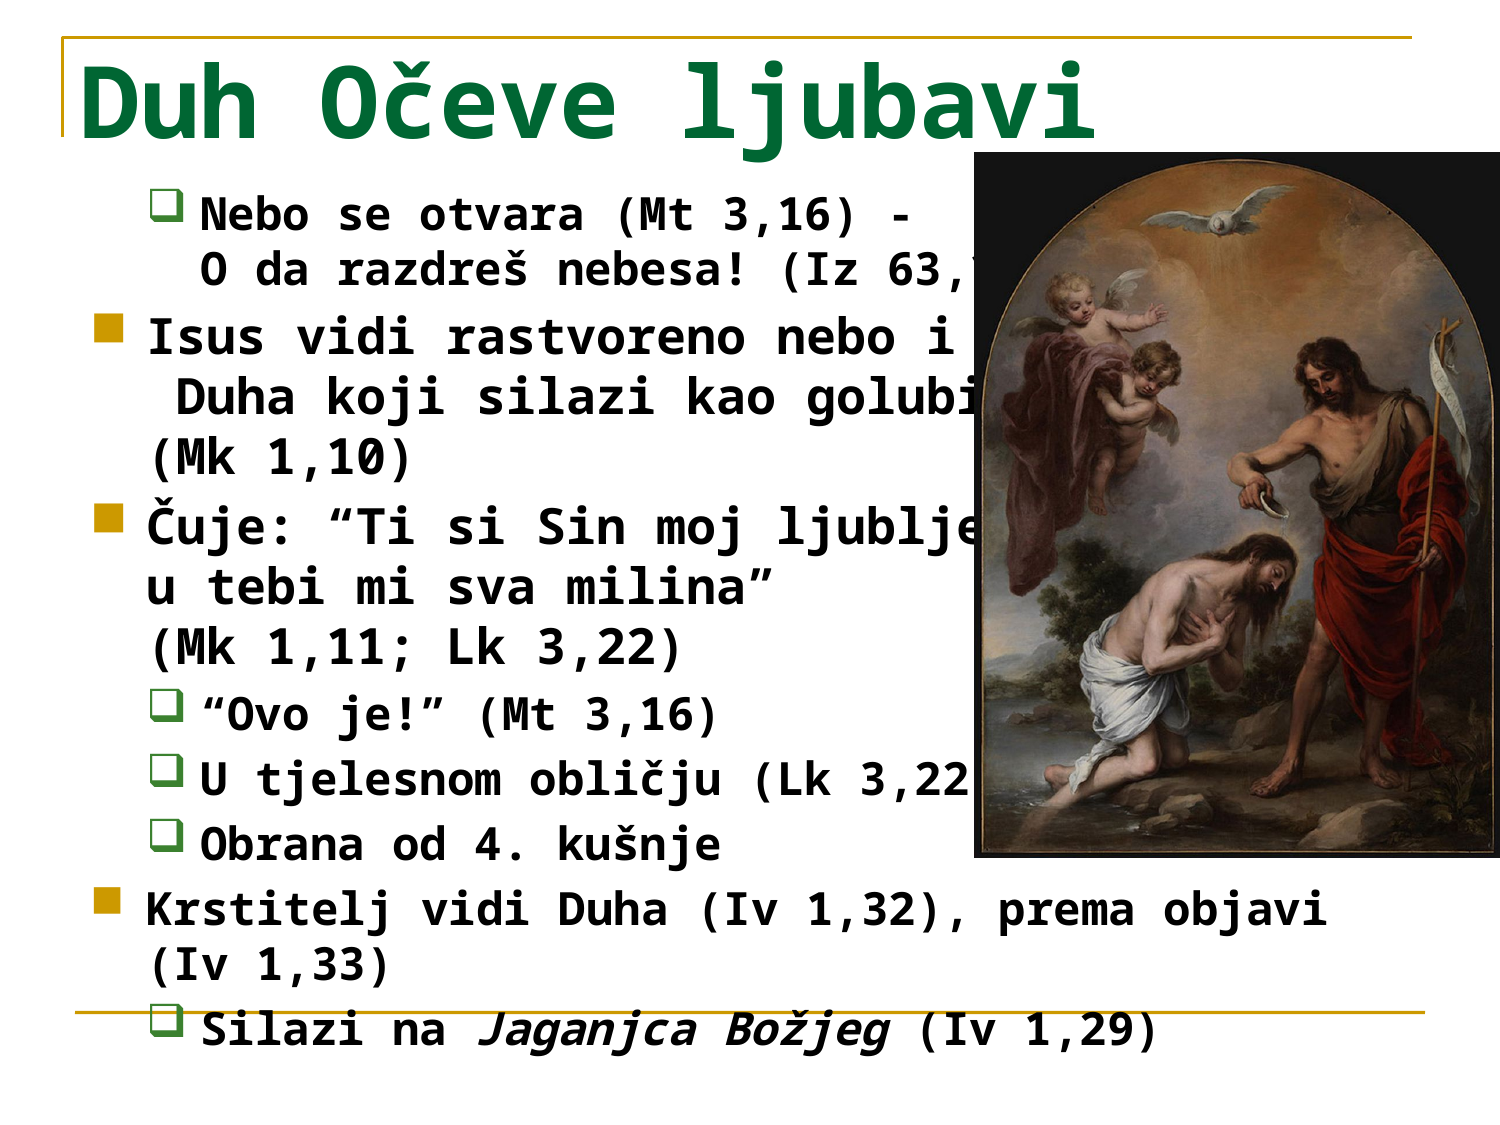

# Duh Očeve ljubavi
Nebo se otvara (Mt 3,16) -
O da razdreš nebesa! (Iz 63,19)
Isus vidi rastvoreno nebo i
 Duha koji silazi kao golubica
(Mk 1,10)
Čuje: “Ti si Sin moj ljubljeni,
u tebi mi sva milina”
(Mk 1,11; Lk 3,22)
“Ovo je!” (Mt 3,16)
U tjelesnom obličju (Lk 3,22)
Obrana od 4. kušnje
Krstitelj vidi Duha (Iv 1,32), prema objavi (Iv 1,33)
Silazi na Jaganjca Božjeg (Iv 1,29)